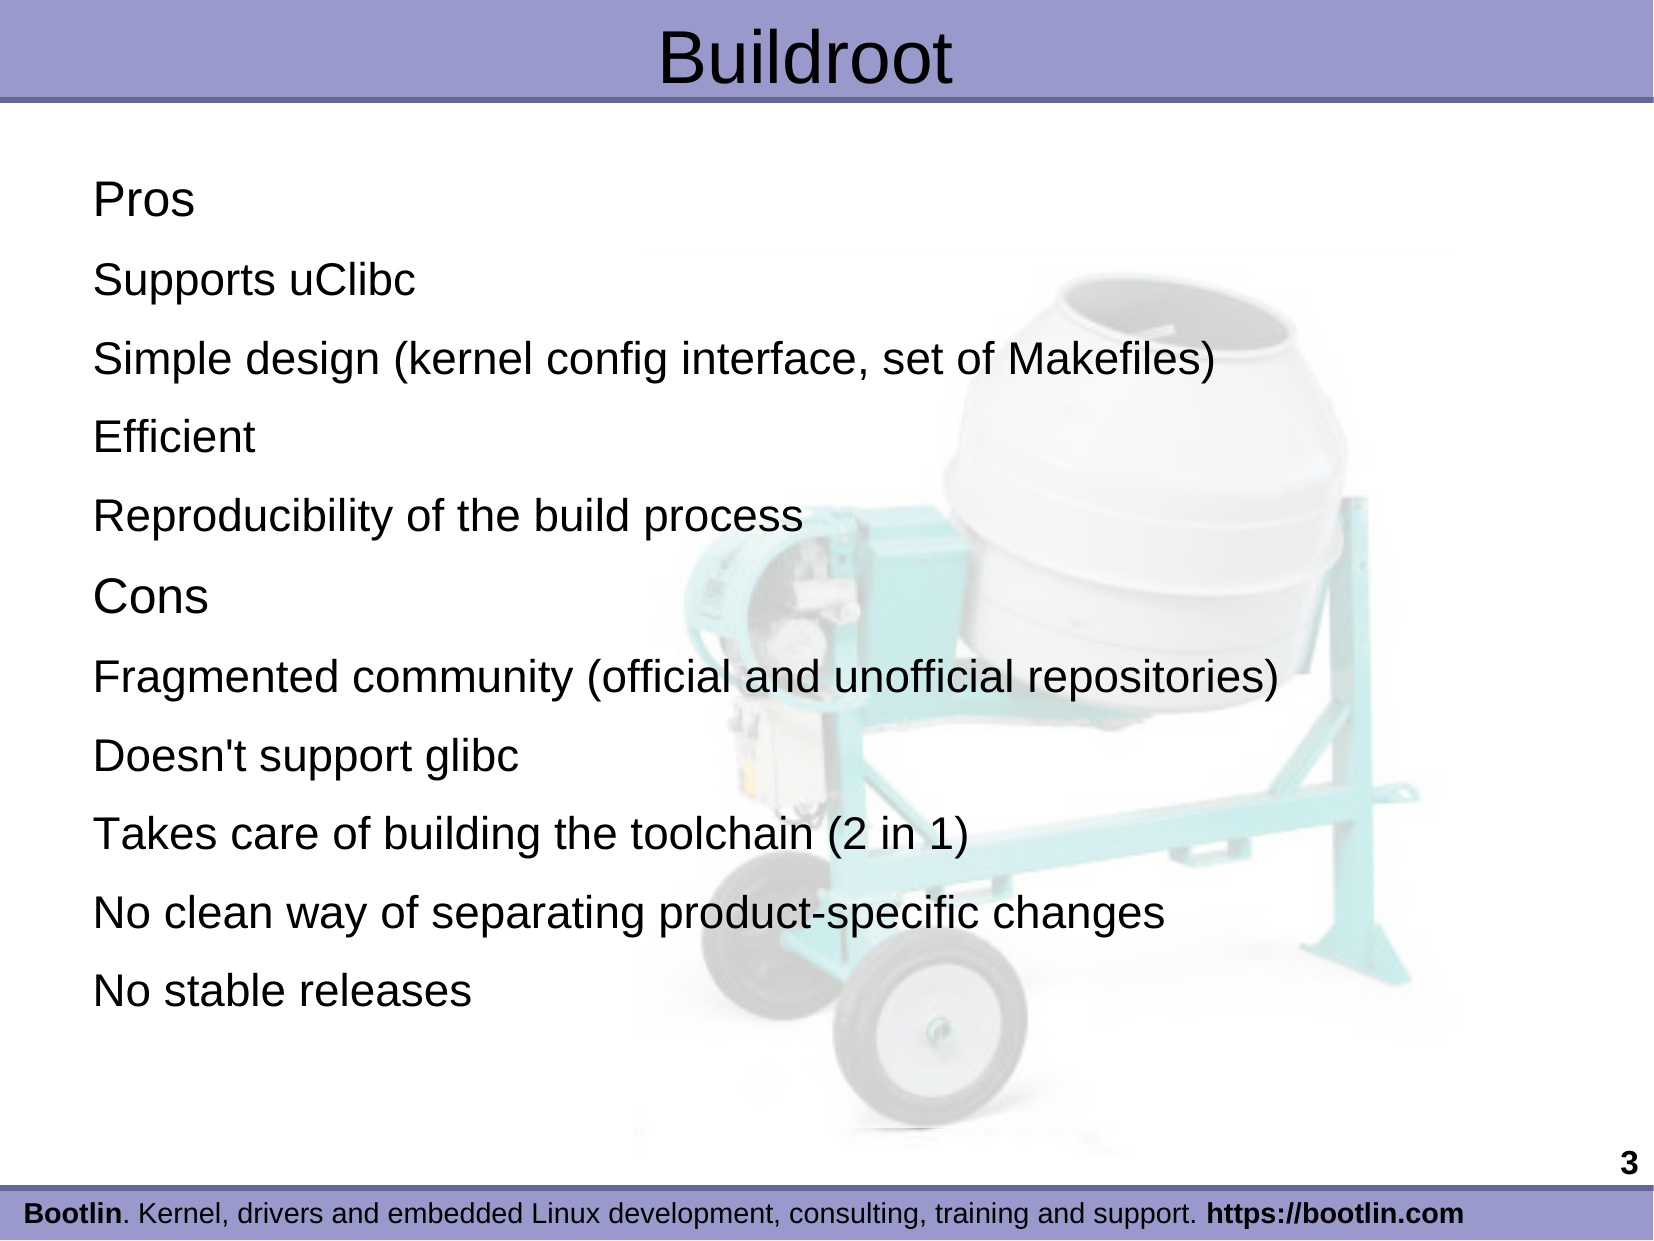

# Buildroot
Pros
Supports uClibc
Simple design (kernel config interface, set of Makefiles)
Efficient
Reproducibility of the build process
Cons
Fragmented community (official and unofficial repositories)
Doesn't support glibc
Takes care of building the toolchain (2 in 1)
No clean way of separating product-specific changes
No stable releases